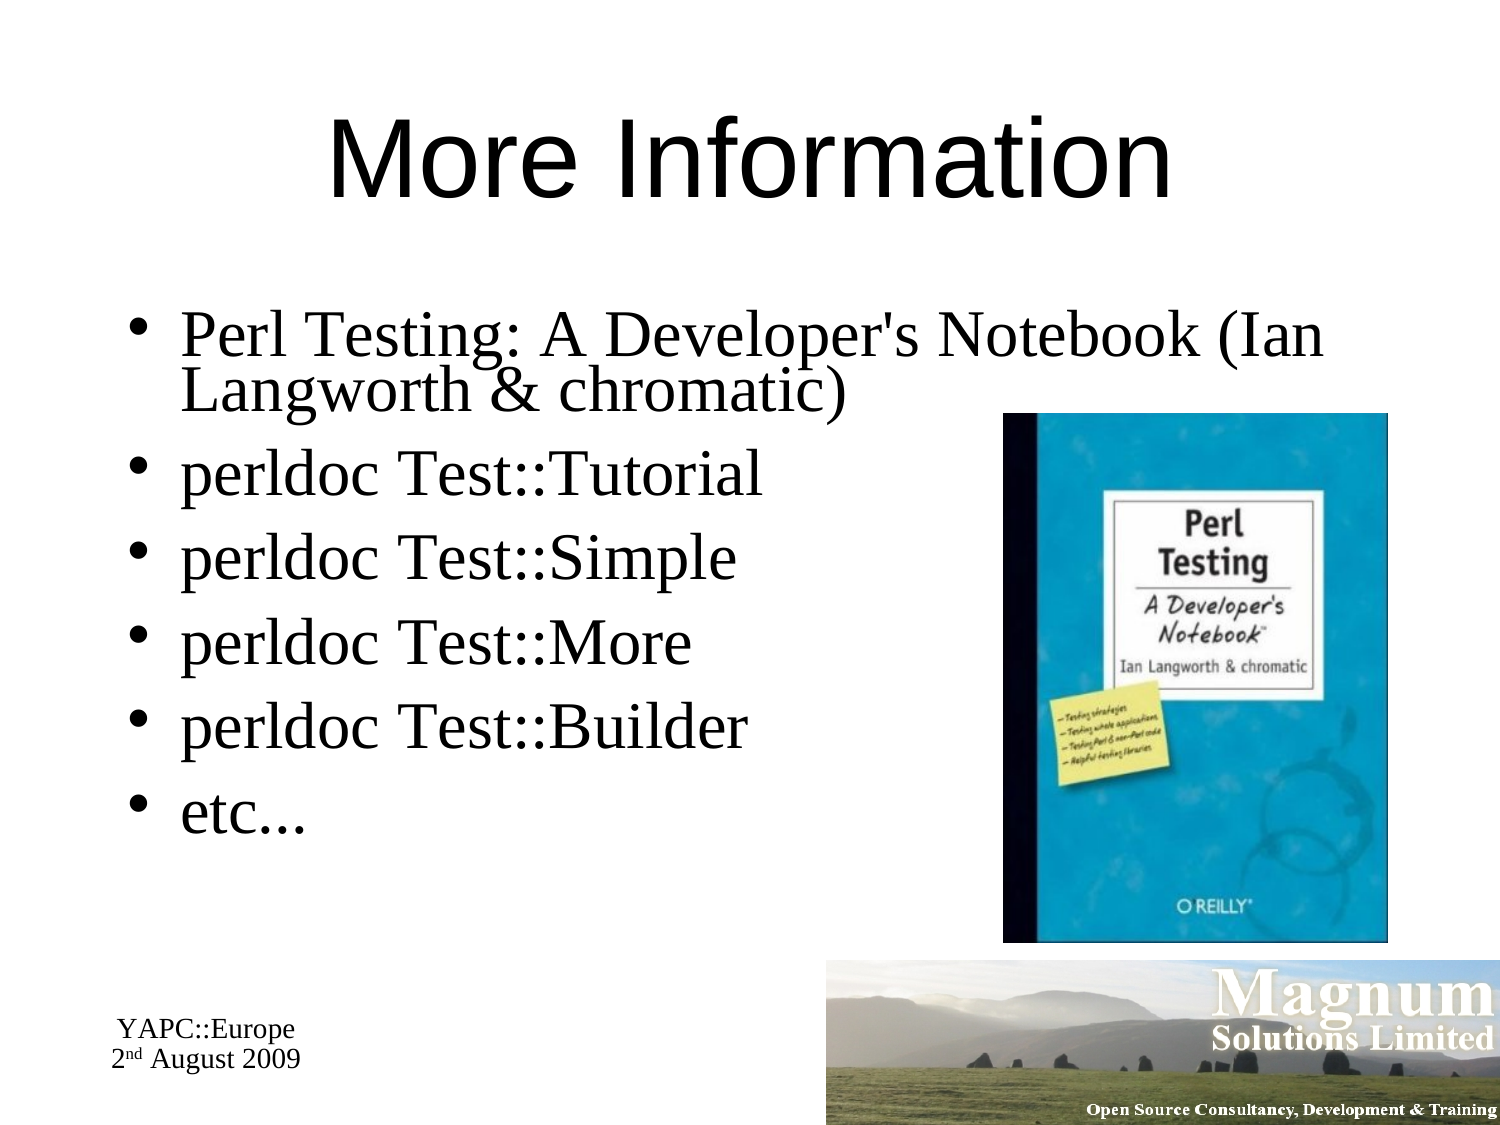

# More Information
Perl Testing: A Developer's Notebook (Ian Langworth & chromatic)
perldoc Test::Tutorial
perldoc Test::Simple
perldoc Test::More
perldoc Test::Builder
etc...
96